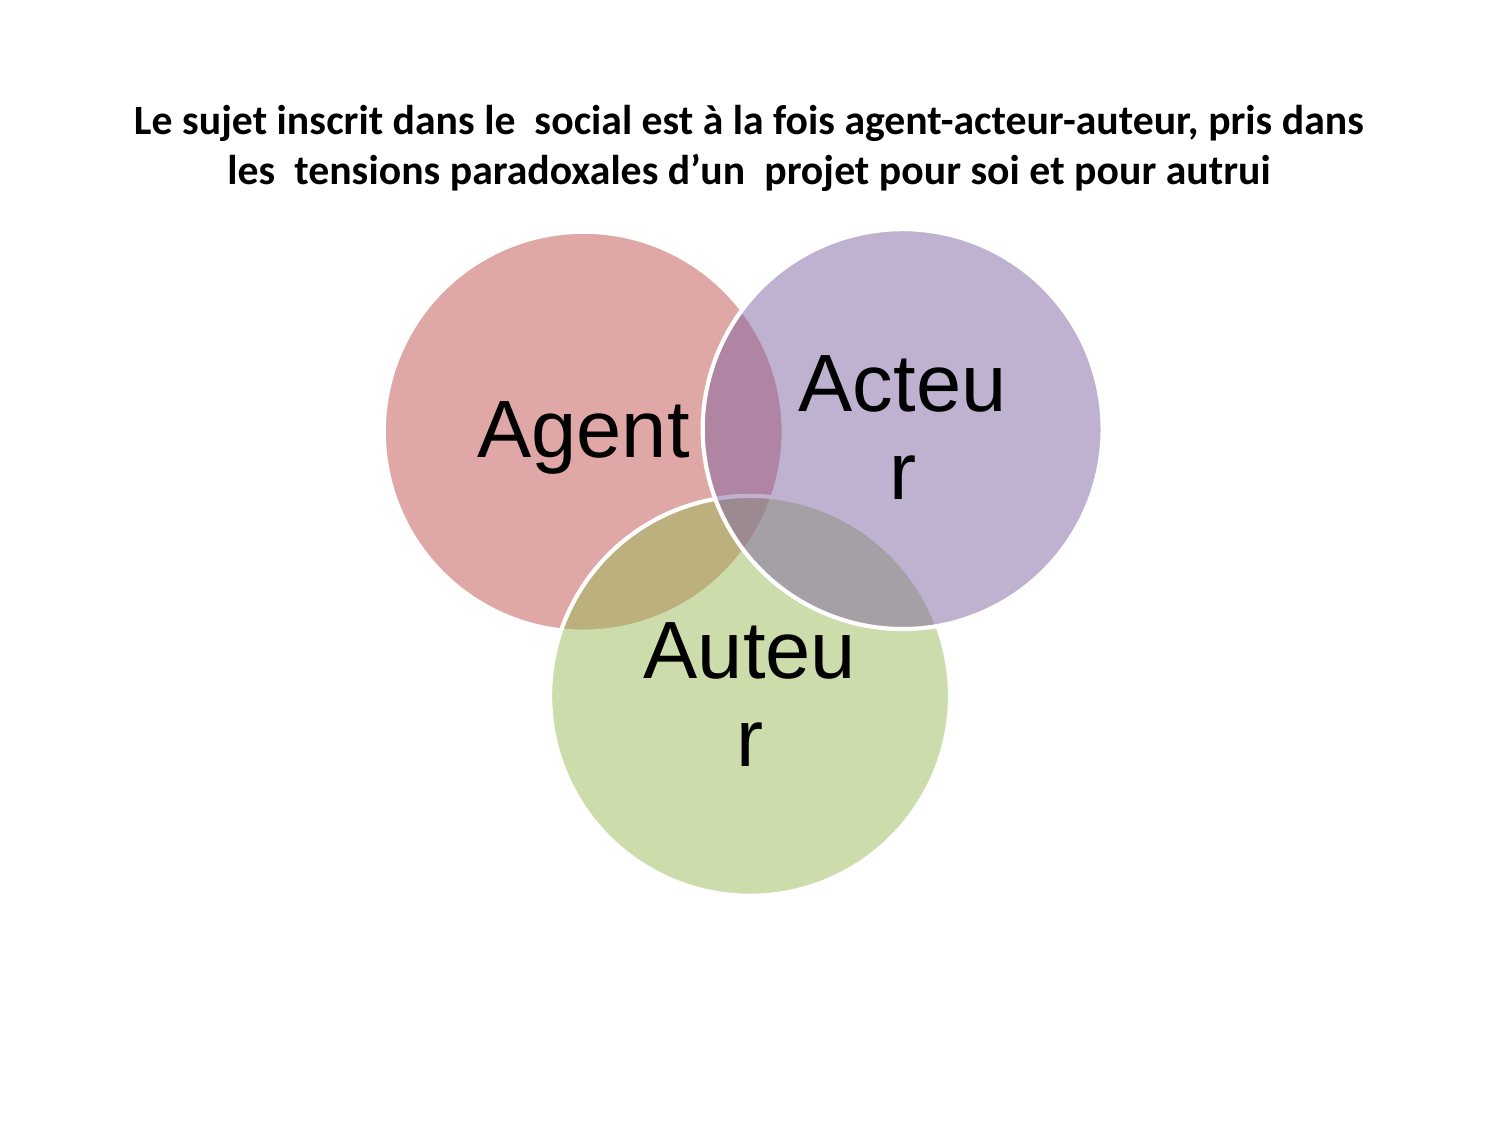

# Le sujet inscrit dans le social est à la fois agent-acteur-auteur, pris dans les tensions paradoxales d’un projet pour soi et pour autrui
Acteur
Agent
Auteur